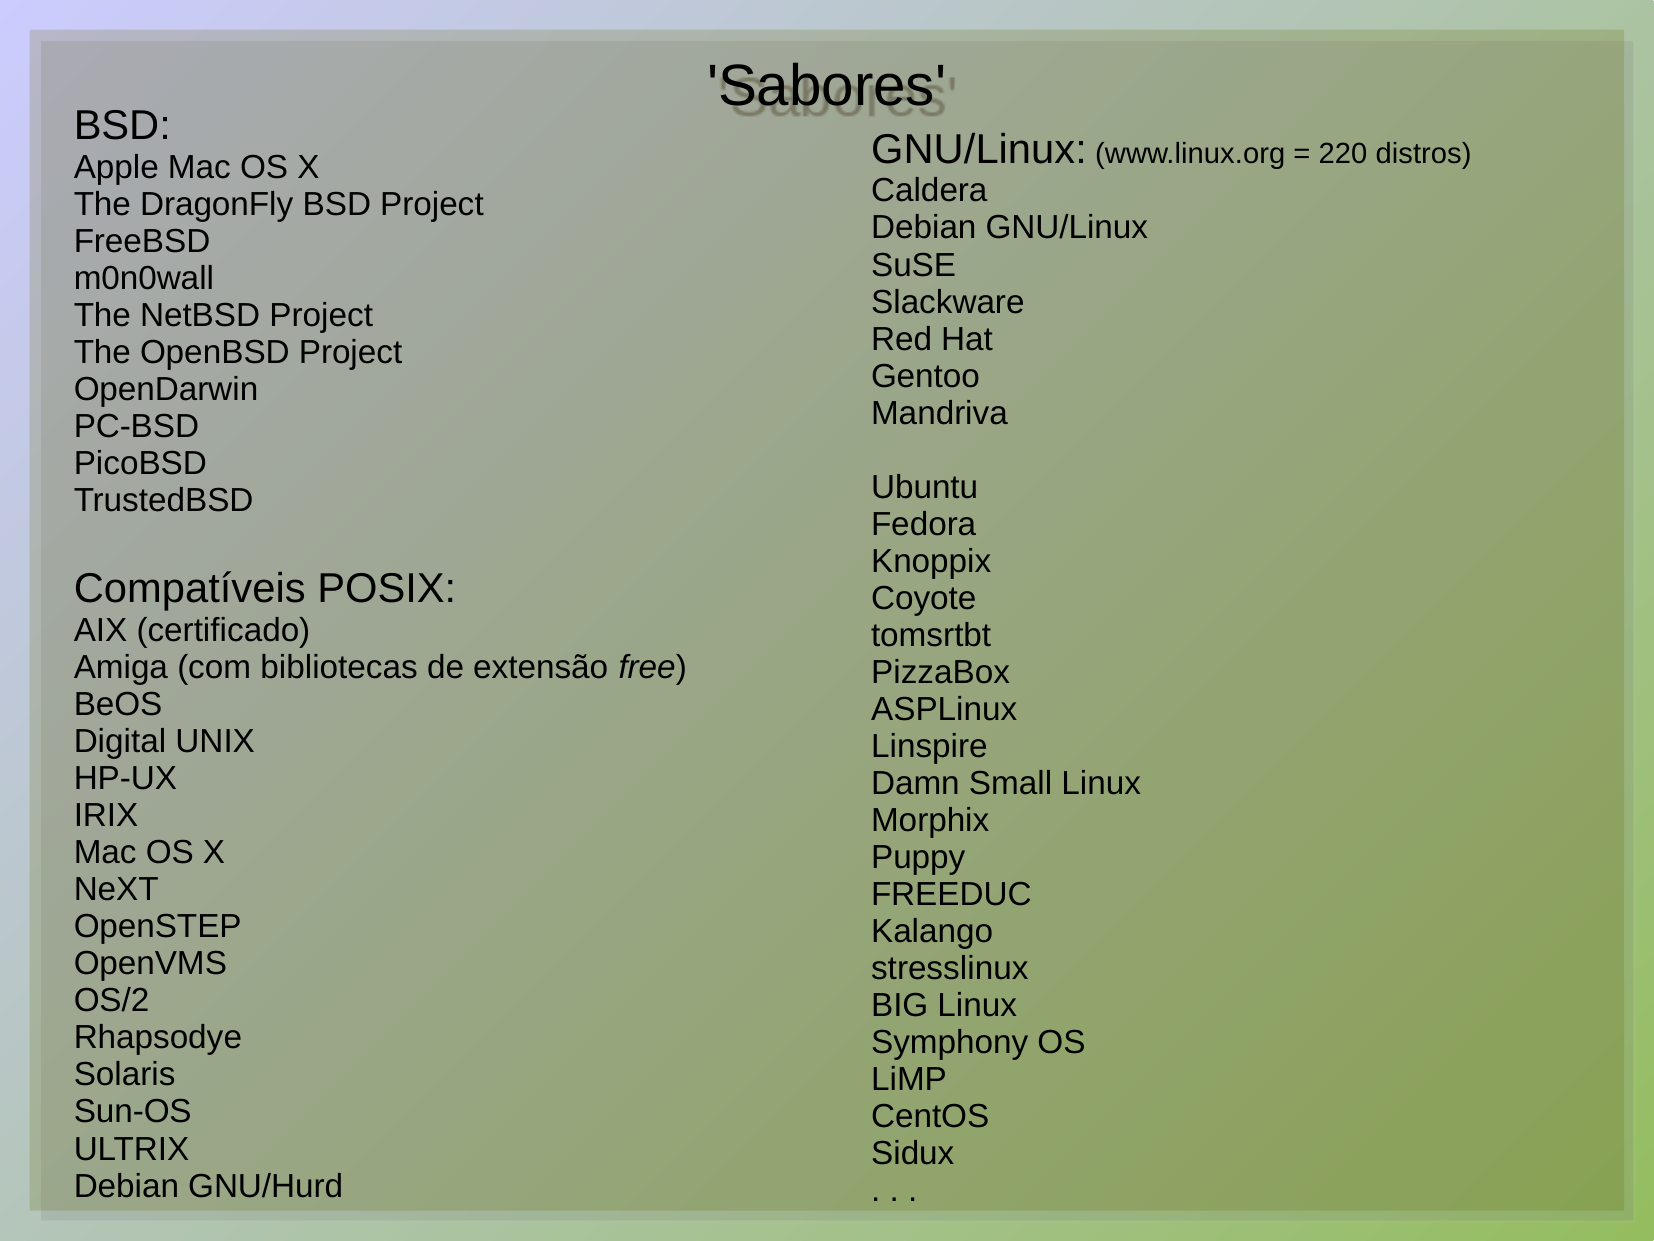

'Sabores'
BSD:
Apple Mac OS X
The DragonFly BSD Project
FreeBSD
m0n0wall
The NetBSD Project
The OpenBSD Project
OpenDarwin
PC-BSD
PicoBSD
TrustedBSD
Compatíveis POSIX:
AIX (certificado)
Amiga (com bibliotecas de extensão free)
BeOS
Digital UNIX
HP-UX
IRIX
Mac OS X
NeXT
OpenSTEP
OpenVMS
OS/2
Rhapsodye
Solaris
Sun-OS
ULTRIX
Debian GNU/Hurd
GNU/Linux: (www.linux.org = 220 distros)
Caldera
Debian GNU/Linux
SuSE
Slackware
Red Hat
Gentoo
Mandriva
Ubuntu
Fedora
Knoppix
Coyote
tomsrtbt
PizzaBox
ASPLinux
Linspire
Damn Small Linux
Morphix
Puppy
FREEDUC
Kalango
stresslinux
BIG Linux
Symphony OS
LiMP
CentOS
Sidux
. . .